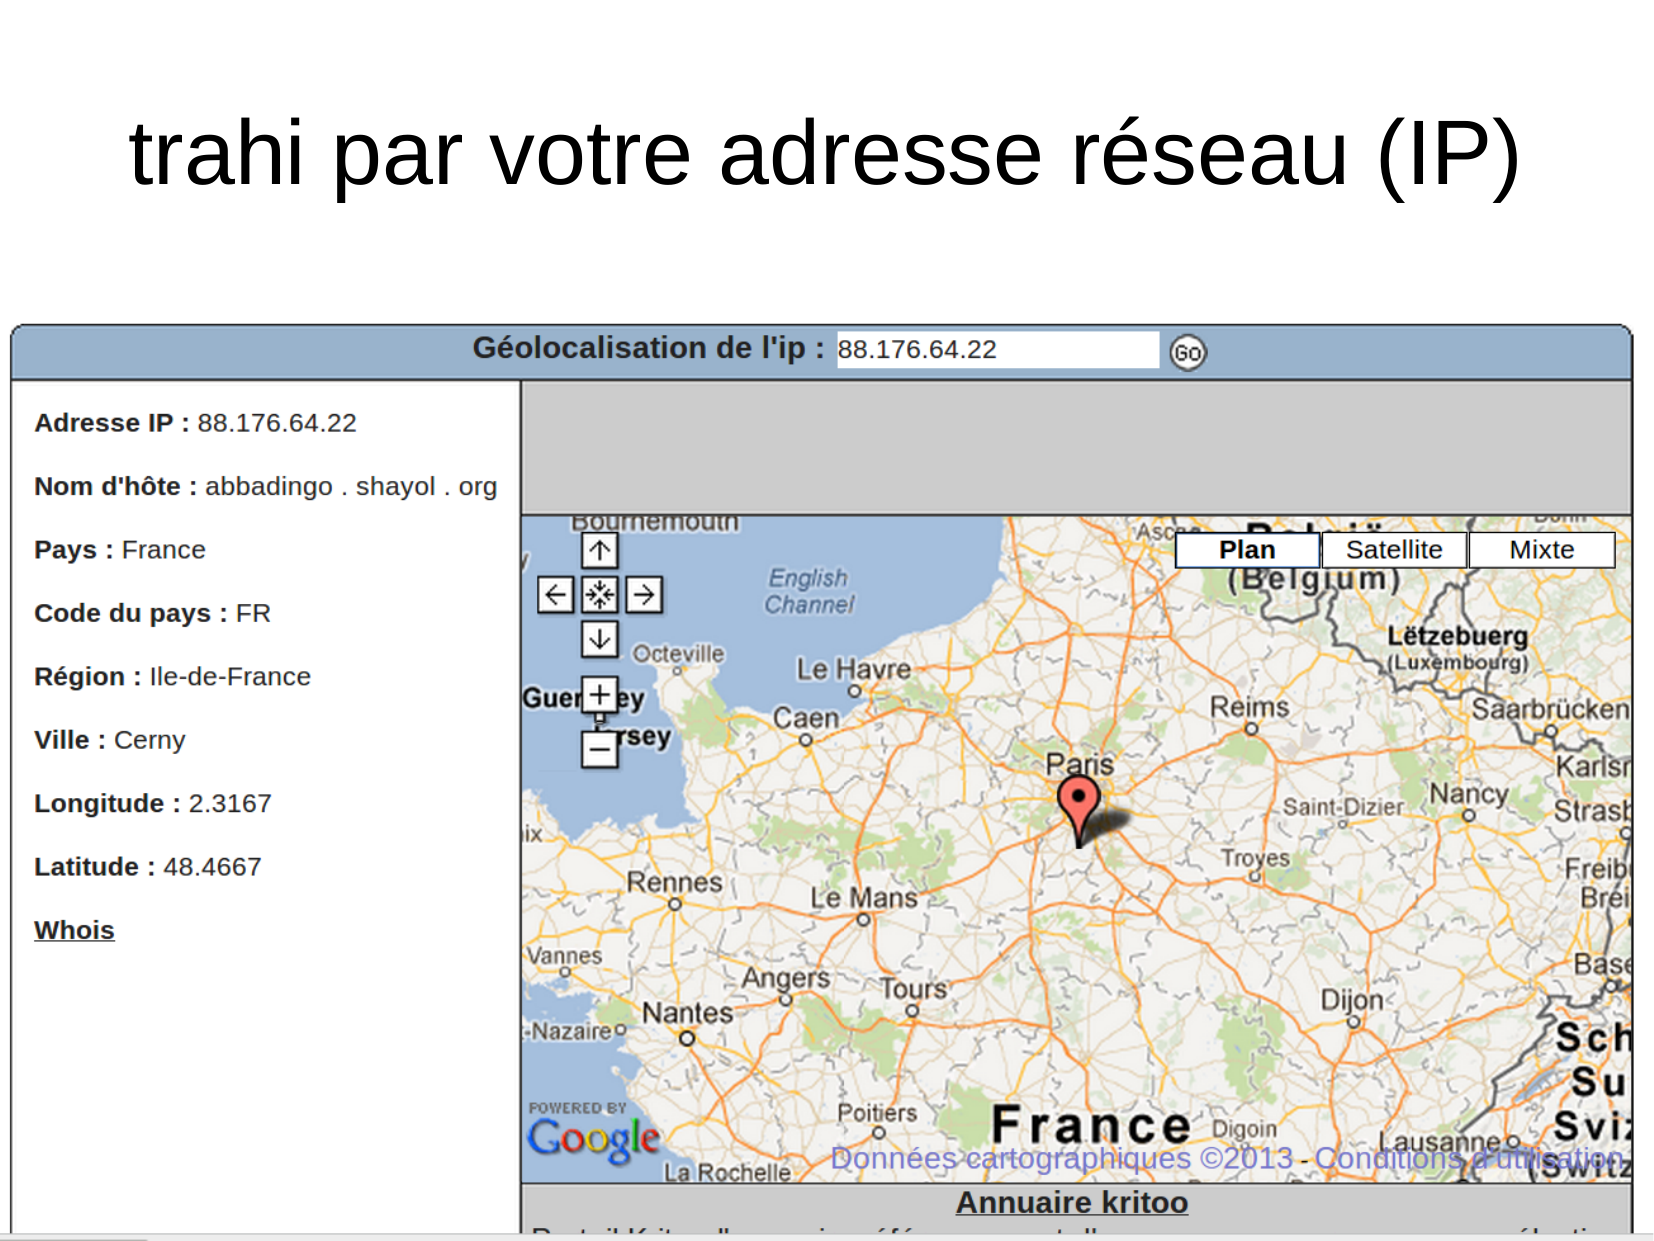

# trahi par votre adresse réseau (IP)